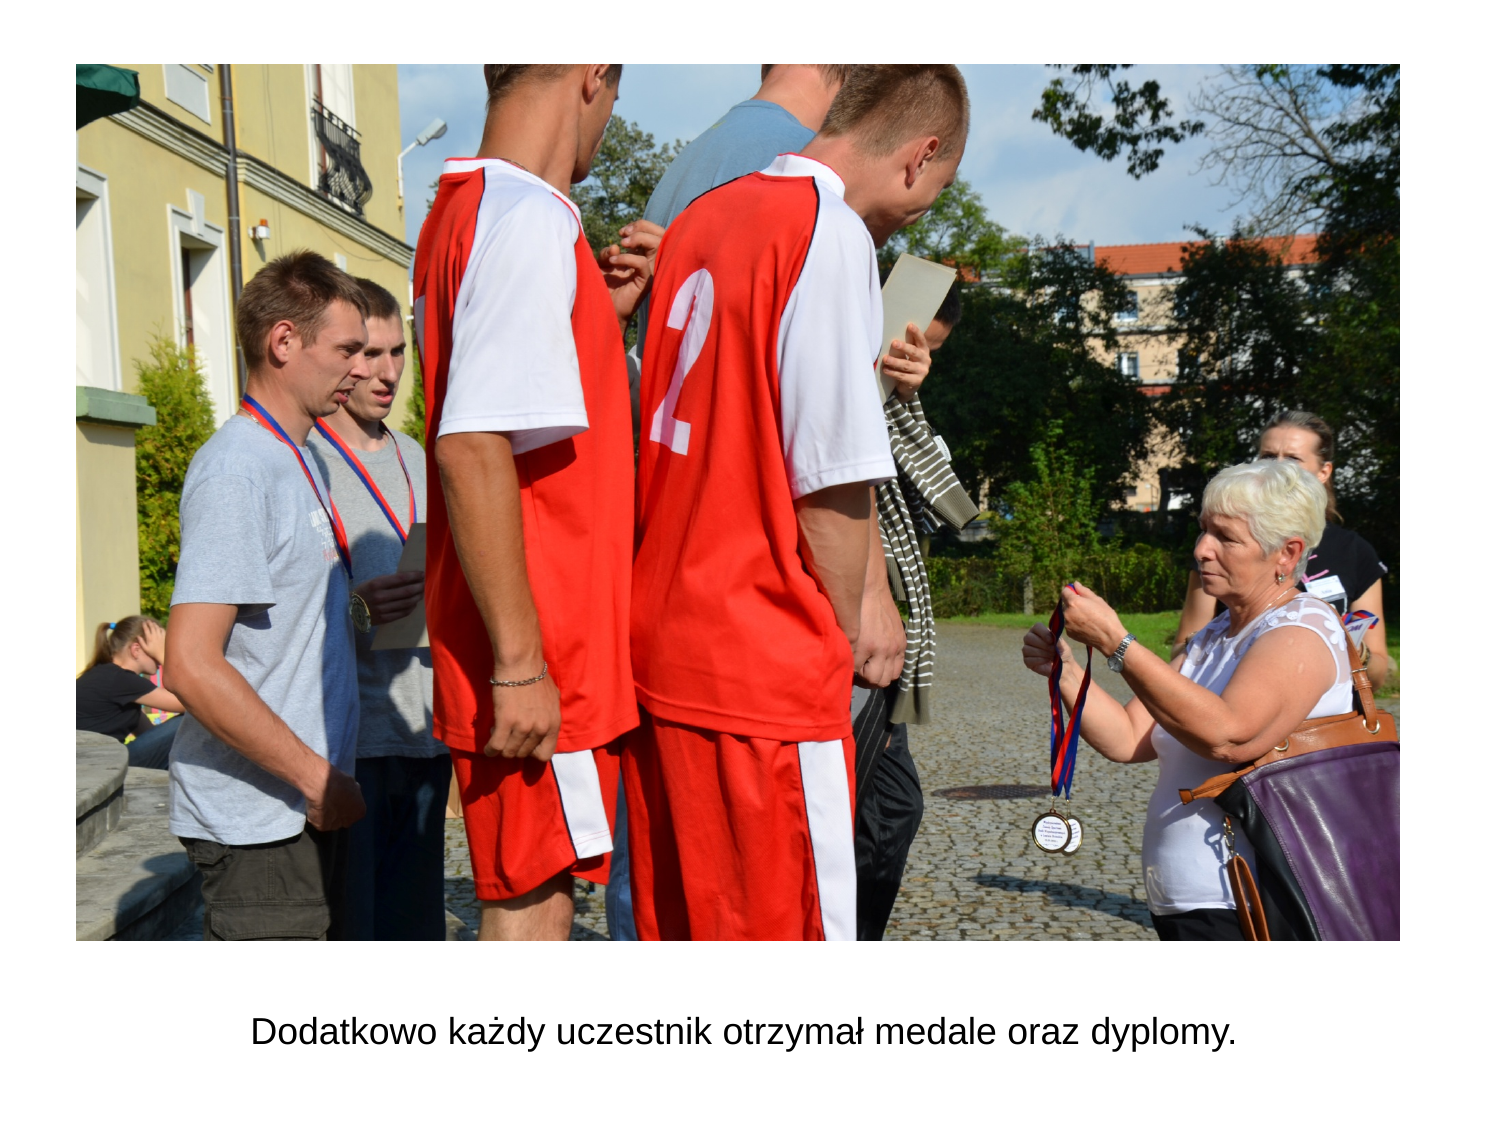

Dodatkowo każdy uczestnik otrzymał medale oraz dyplomy.